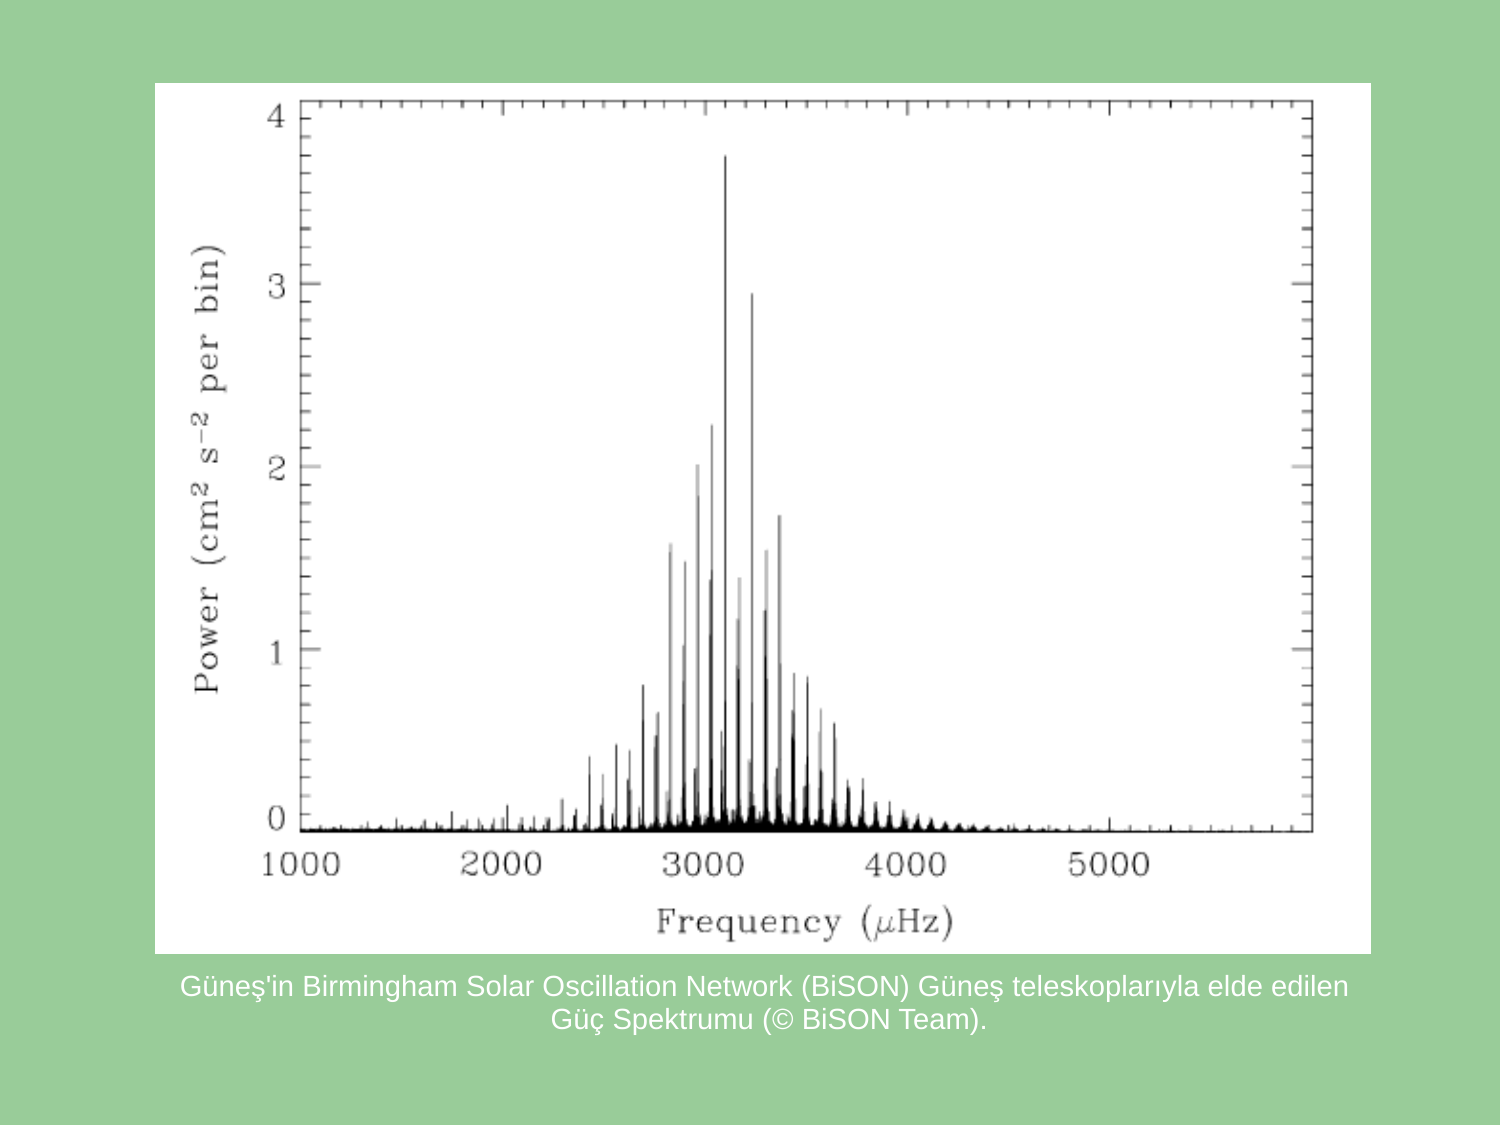

Güneş'in Birmingham Solar Oscillation Network (BiSON) Güneş teleskoplarıyla elde edilen
Güç Spektrumu (© BiSON Team).